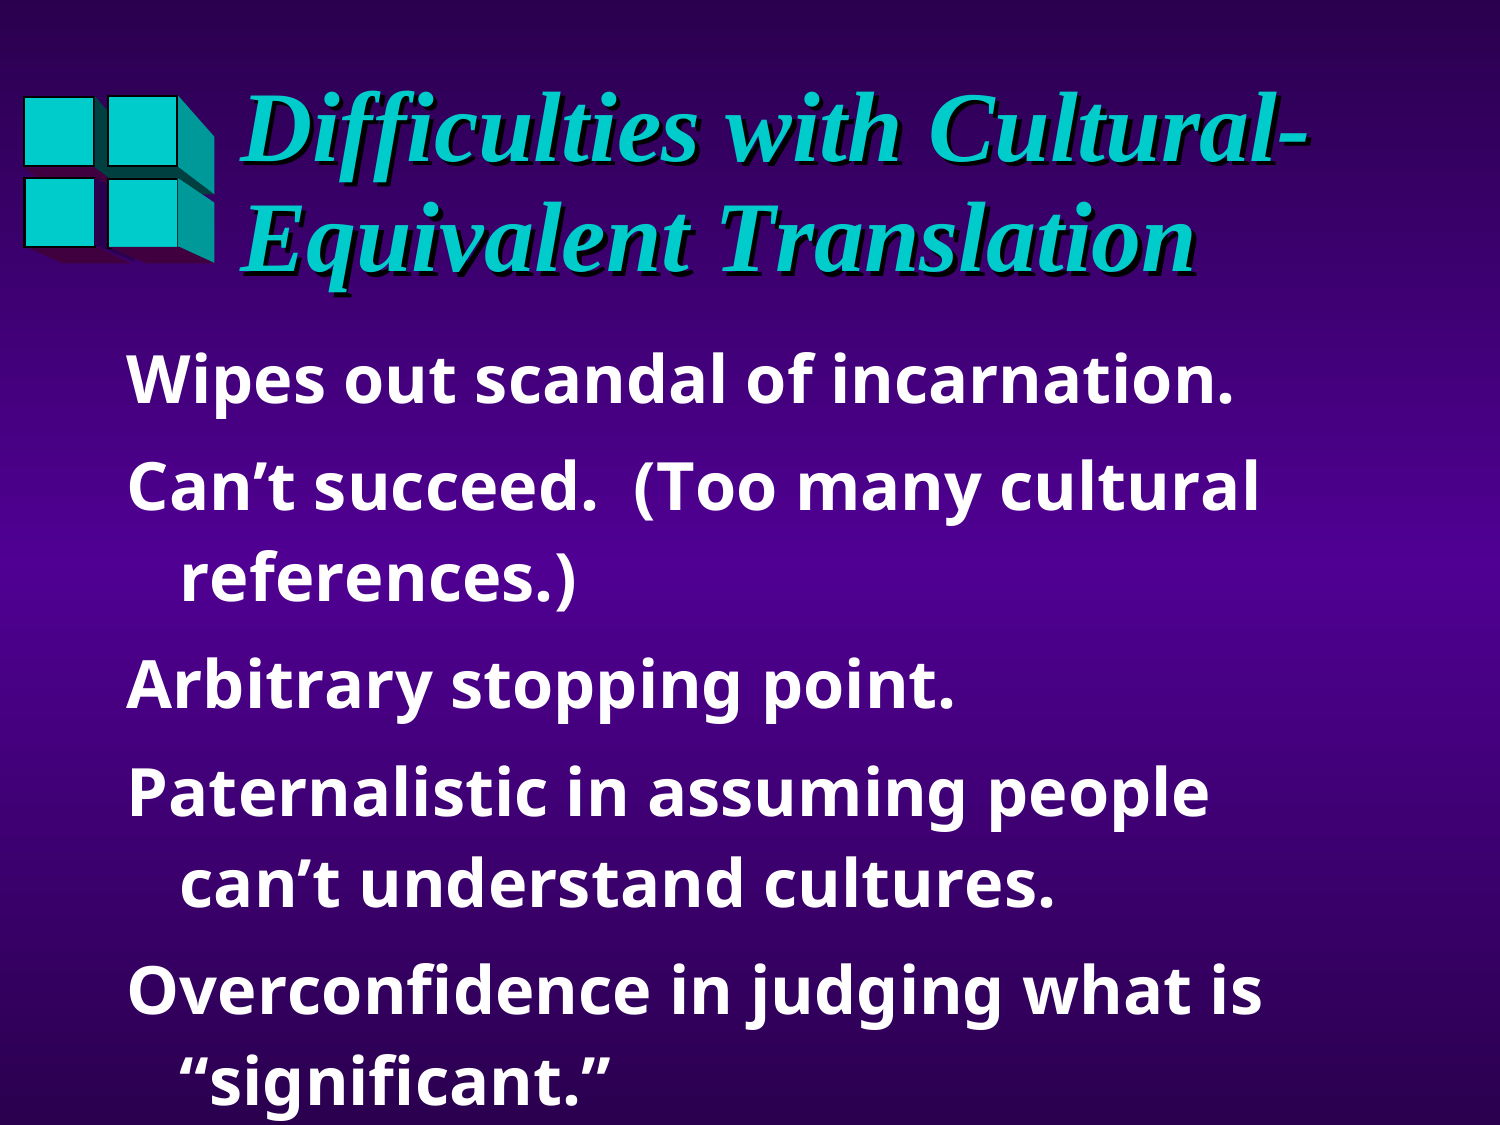

# Difficulties with Cultural- Equivalent Translation
Wipes out scandal of incarnation.
Can’t succeed. (Too many cultural references.)
Arbitrary stopping point.
Paternalistic in assuming people can’t understand cultures.
Overconfidence in judging what is “significant.”